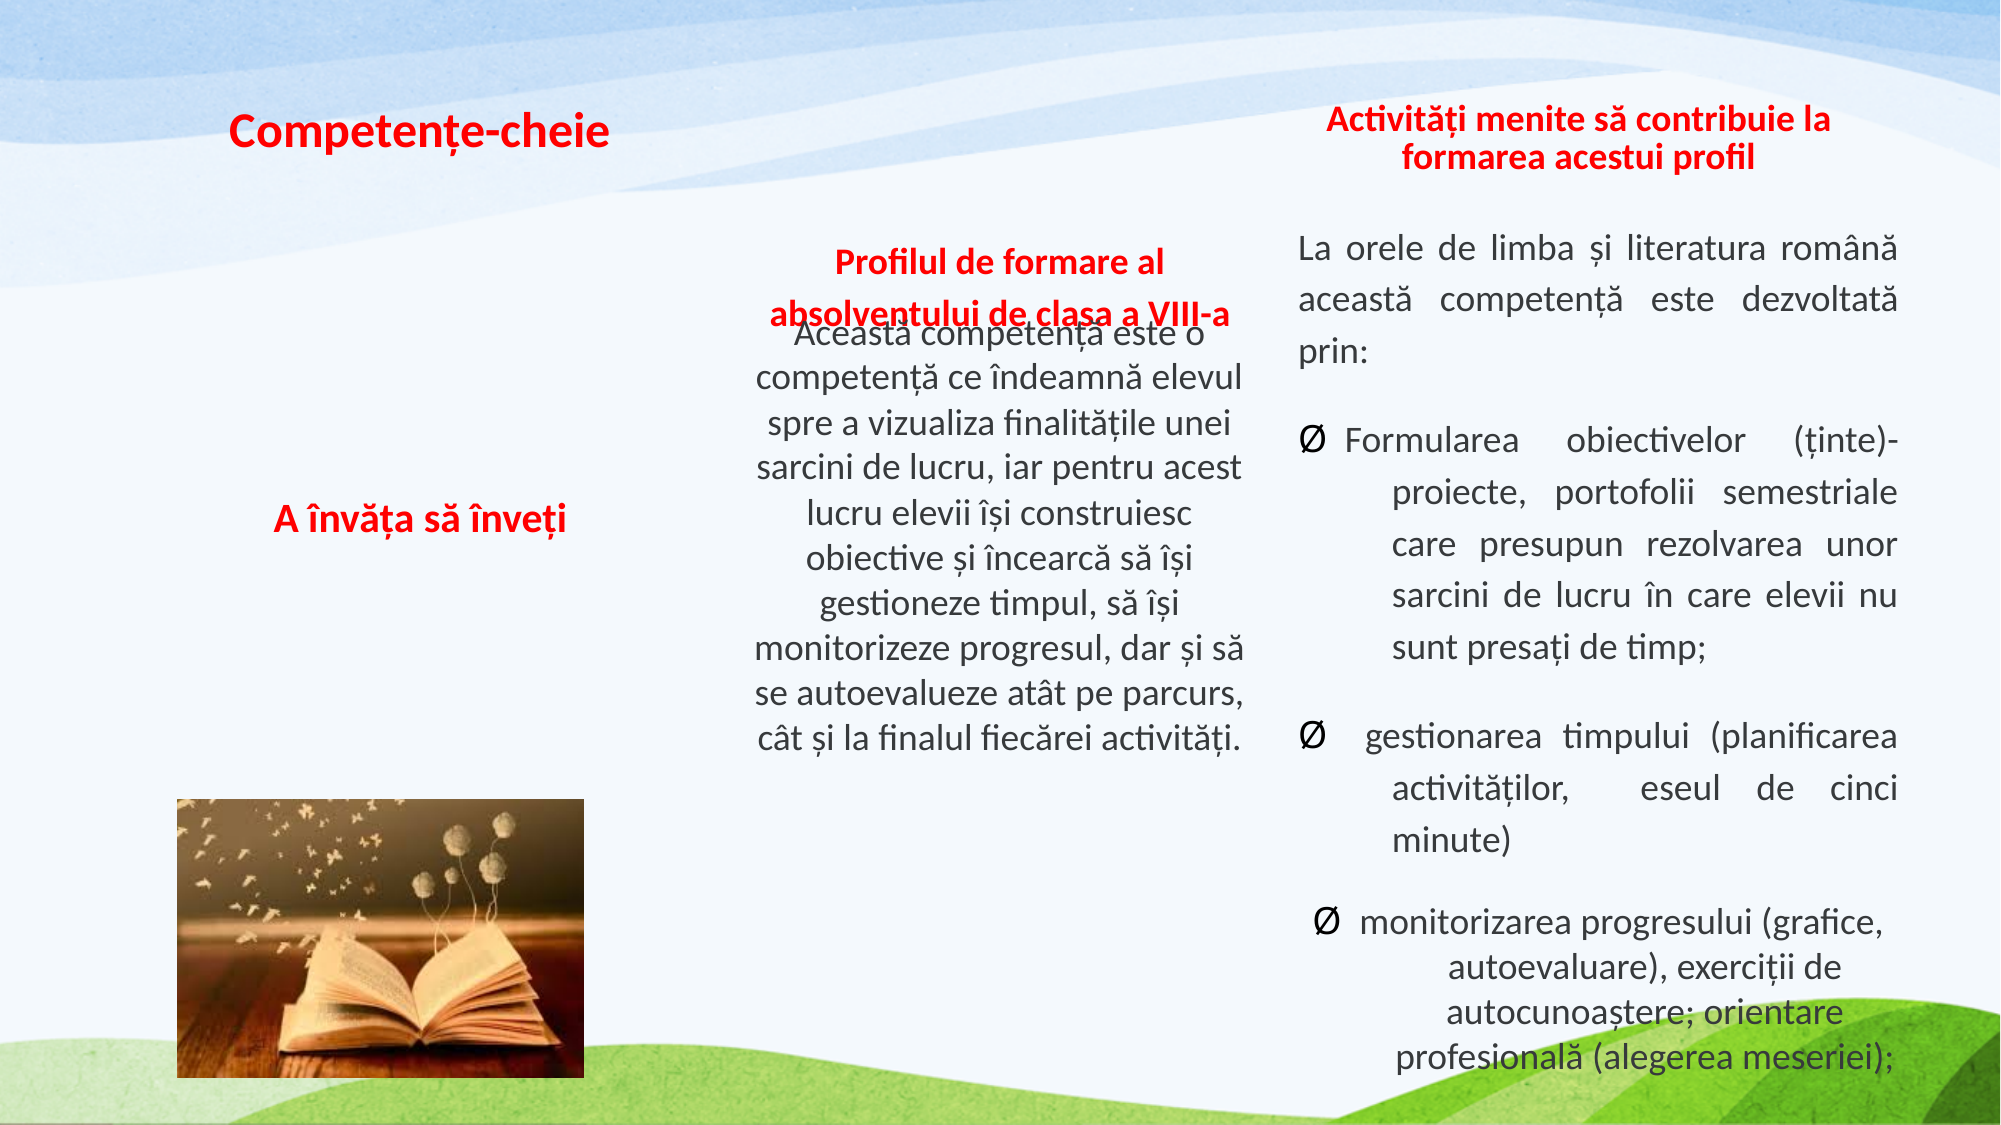

Competențe-cheie
Activități menite să contribuie la formarea acestui profil
La orele de limba și literatura română această competență este dezvoltată prin:
Formularea obiectivelor (ținte)-proiecte, portofolii semestriale care presupun rezolvarea unor sarcini de lucru în care elevii nu sunt presați de timp;
 gestionarea timpului (planificarea activităților, eseul de cinci minute)
monitorizarea progresului (grafice, autoevaluare), exerciții de autocunoaștere; orientare profesională (alegerea meseriei);
Profilul de formare al absolventului de clasa a VIII-a
Această competență este o competență ce îndeamnă elevul spre a vizualiza finalitățile unei sarcini de lucru, iar pentru acest lucru elevii își construiesc obiective și încearcă să își gestioneze timpul, să își monitorizeze progresul, dar și să se autoevalueze atât pe parcurs, cât și la finalul fiecărei activități.
# A învăța să înveți